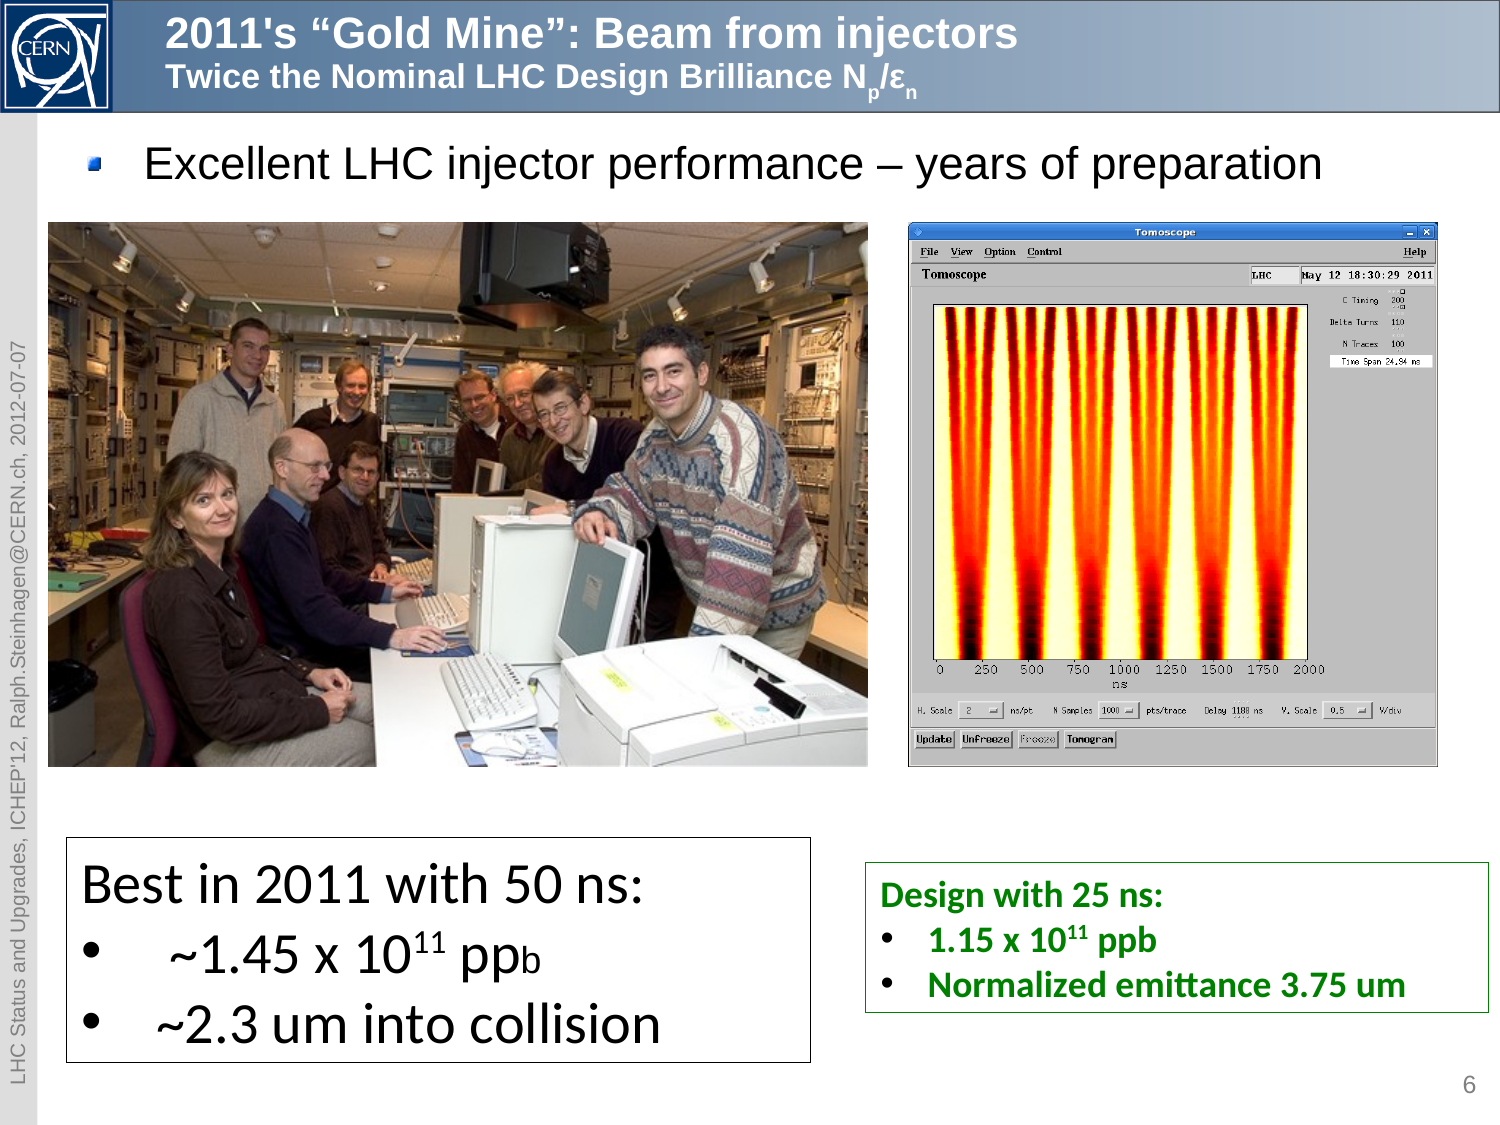

# 2011's “Gold Mine”: Beam from injectors Twice the Nominal LHC Design Brilliance Np/εn
Excellent LHC injector performance – years of preparation
Best in 2011 with 50 ns:
 ~1.45 x 1011 ppb
~2.3 um into collision
Design with 25 ns:
1.15 x 1011 ppb
Normalized emittance 3.75 um